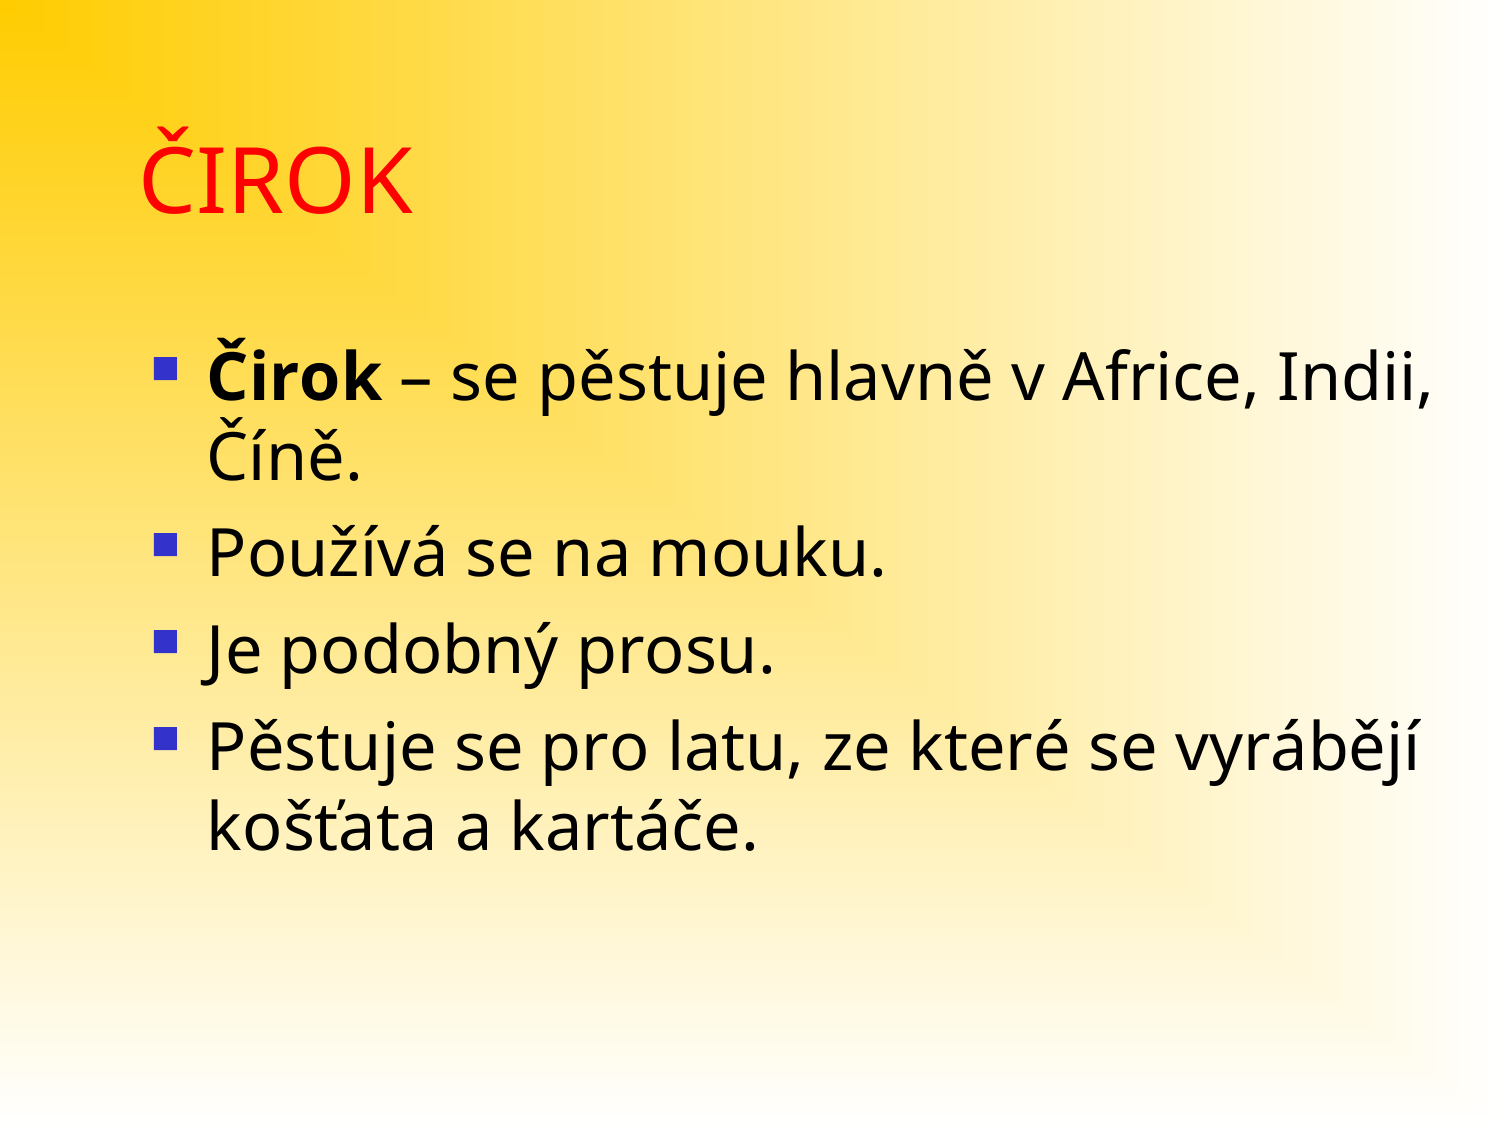

# ČIROK
Čirok – se pěstuje hlavně v Africe, Indii, Číně.
Používá se na mouku.
Je podobný prosu.
Pěstuje se pro latu, ze které se vyrábějí košťata a kartáče.